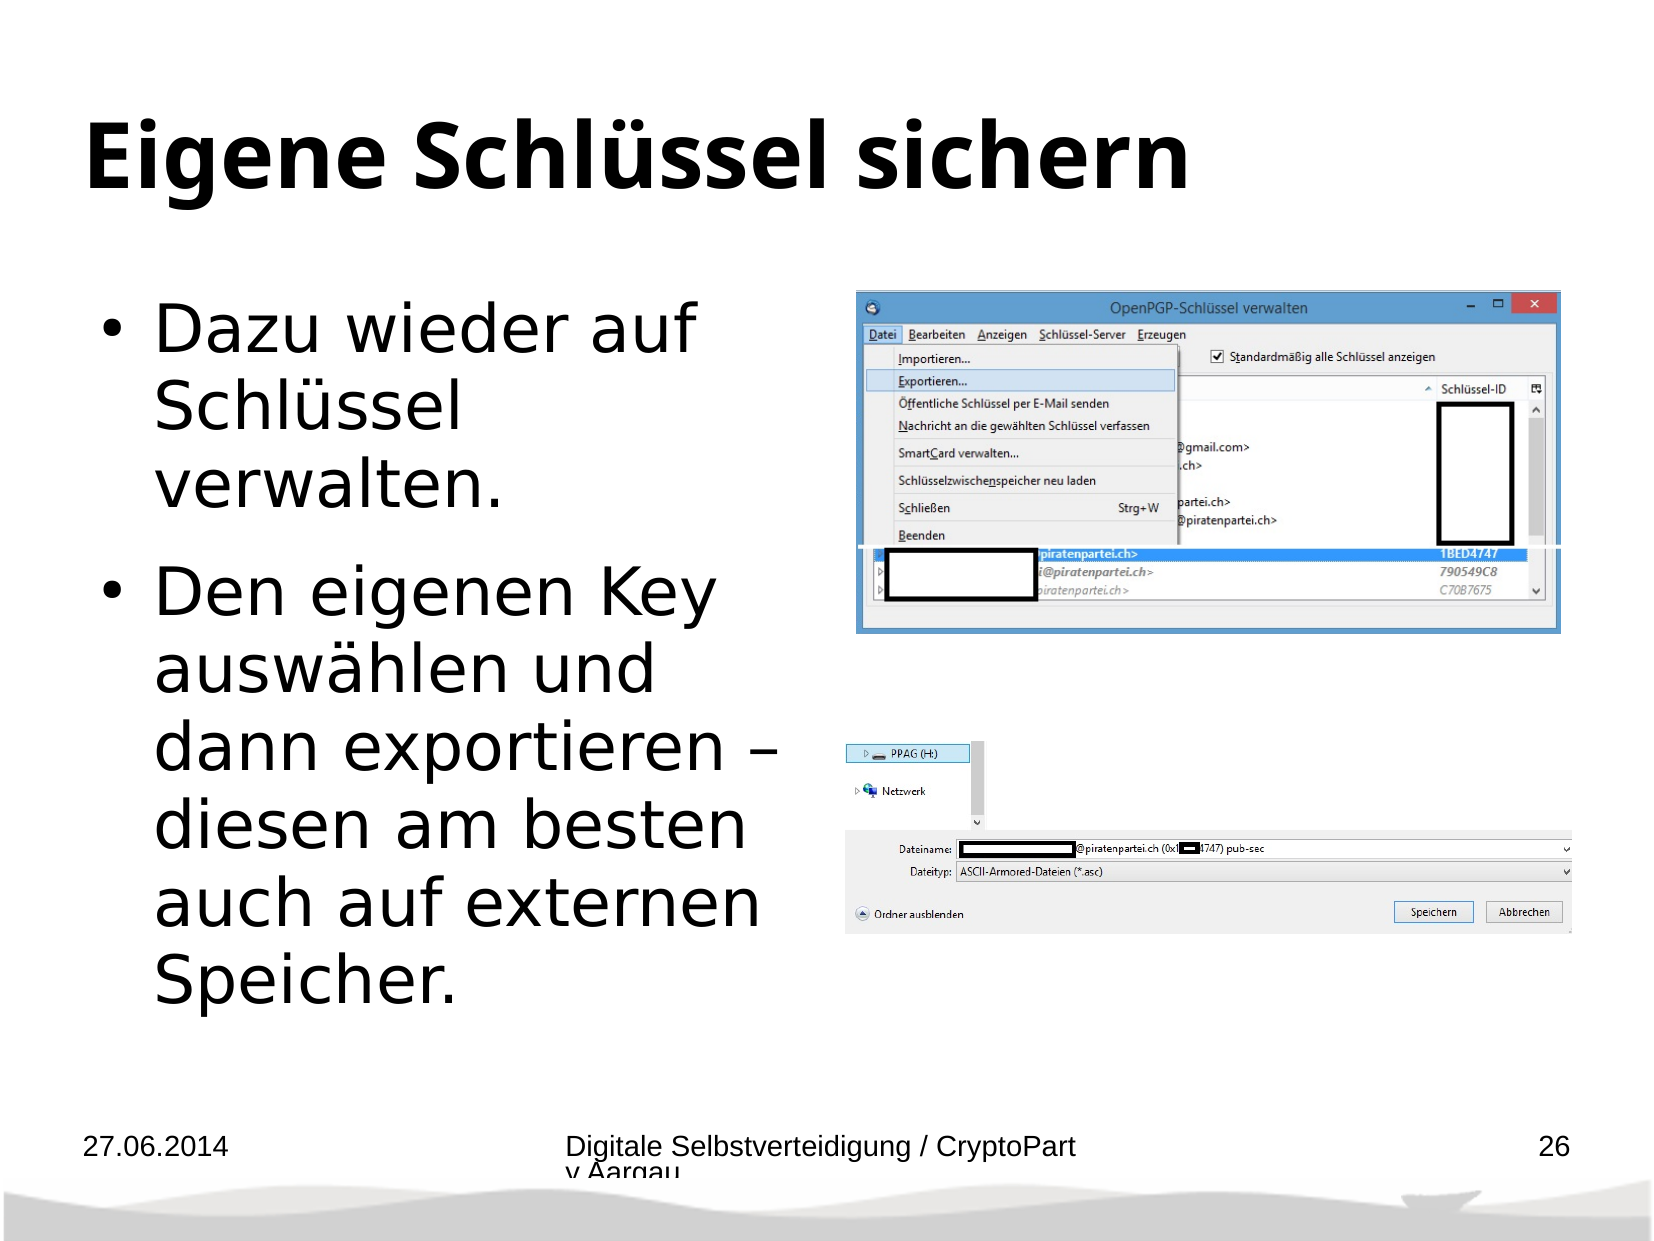

# Eigene Schlüssel sichern
Dazu wieder auf Schlüssel verwalten.
Den eigenen Key auswählen und dann exportieren – diesen am besten auch auf externen Speicher.
27.06.2014
Digitale Selbstverteidigung / CryptoParty Aargau
26